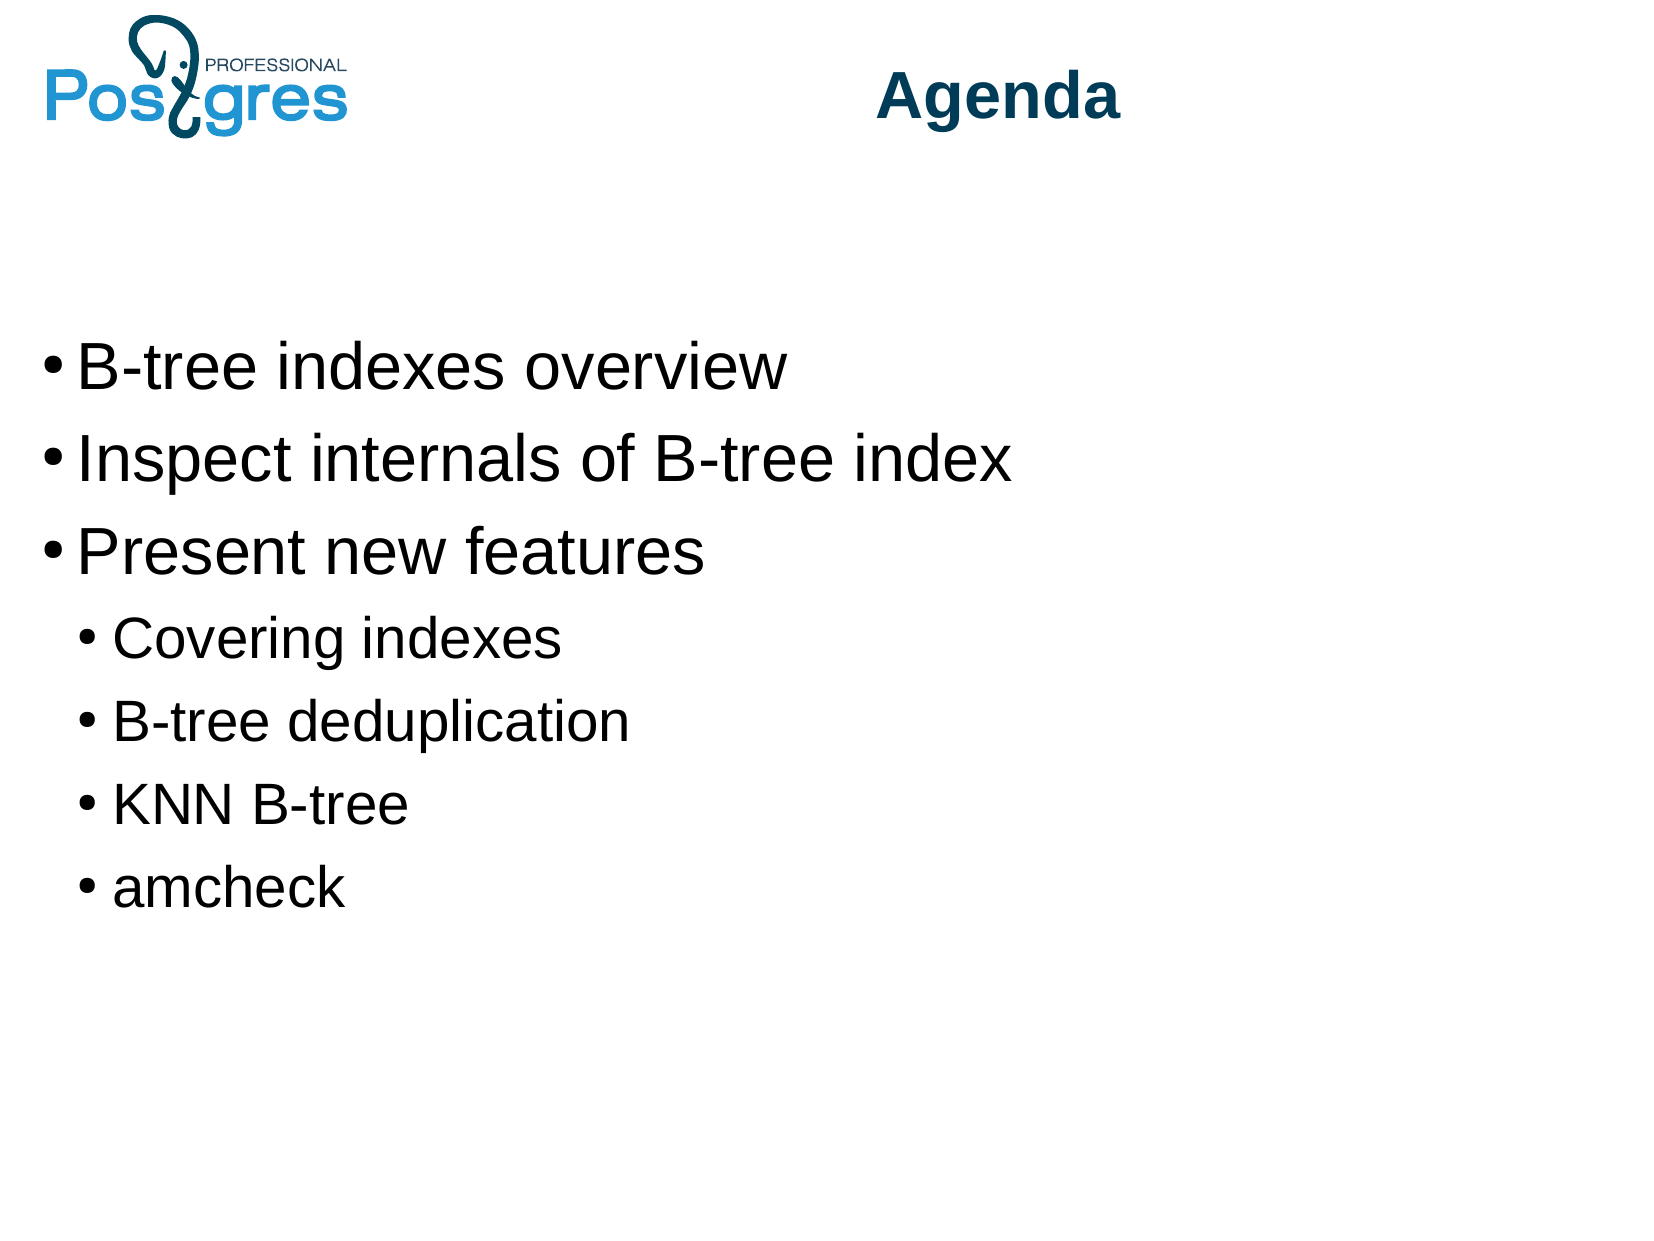

# Agenda
B-tree indexes overview
Inspect internals of B-tree index
Present new features
Covering indexes
B-tree deduplication
KNN B-tree
amcheck